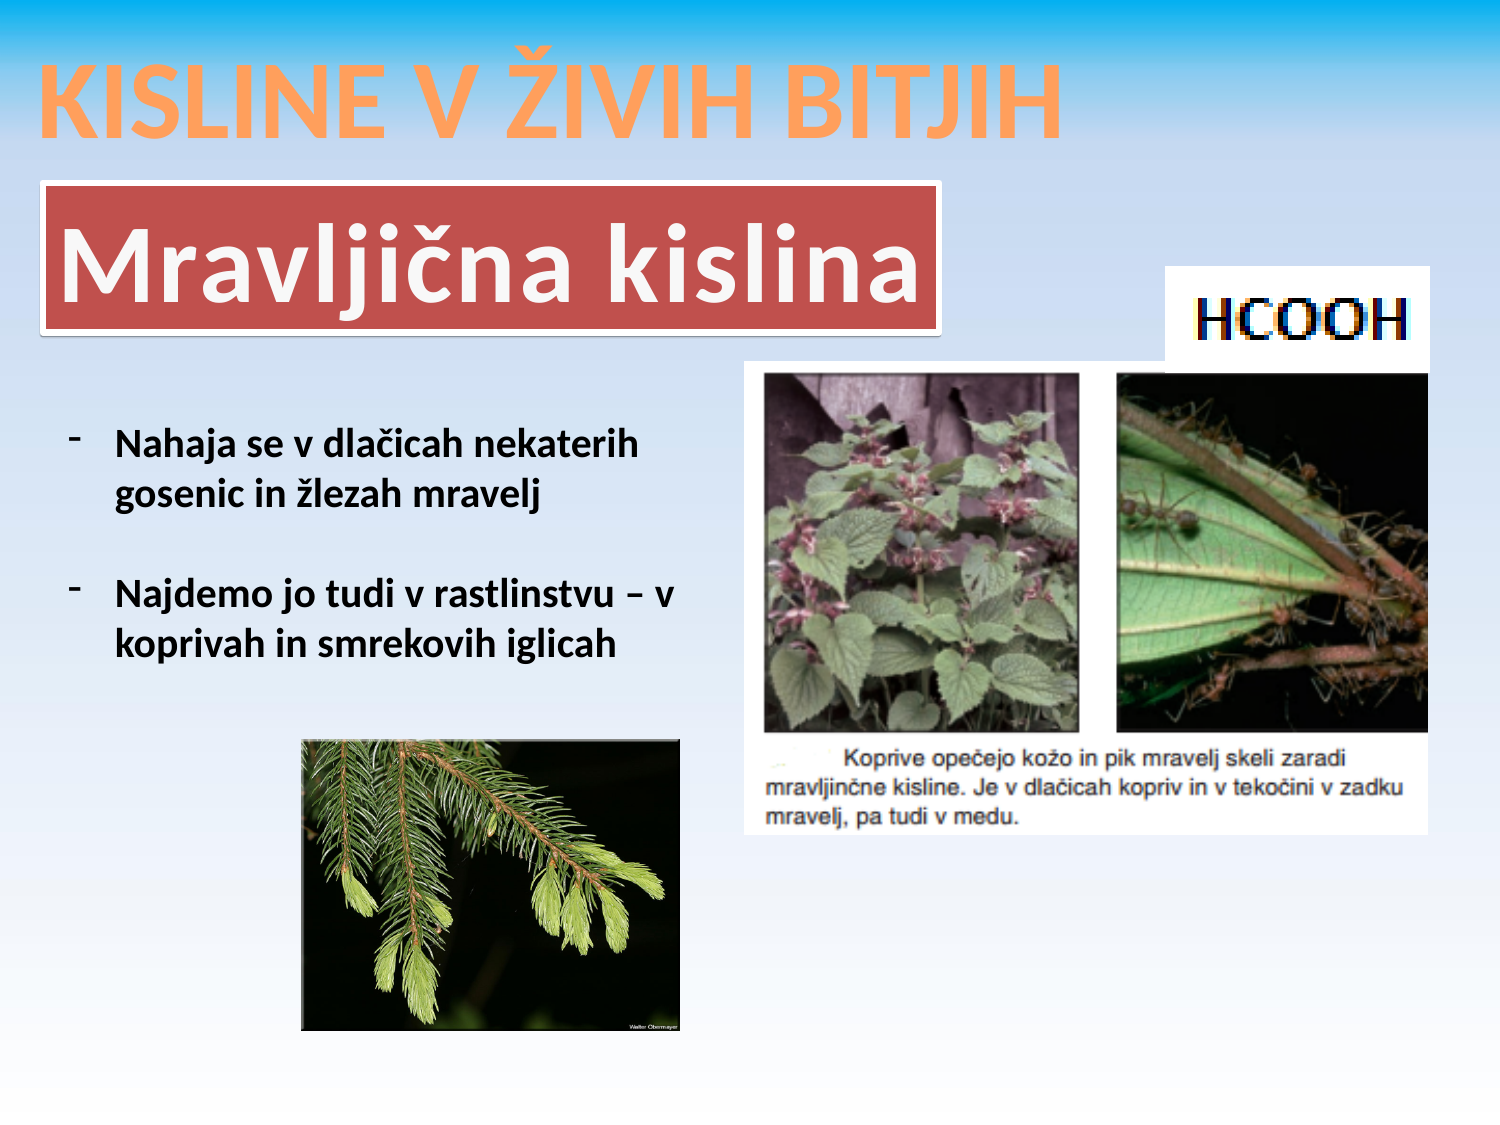

KISLINE V ŽIVIH BITJIH
Mravljična kislina
Nahaja se v dlačicah nekaterih gosenic in žlezah mravelj
Najdemo jo tudi v rastlinstvu – v koprivah in smrekovih iglicah